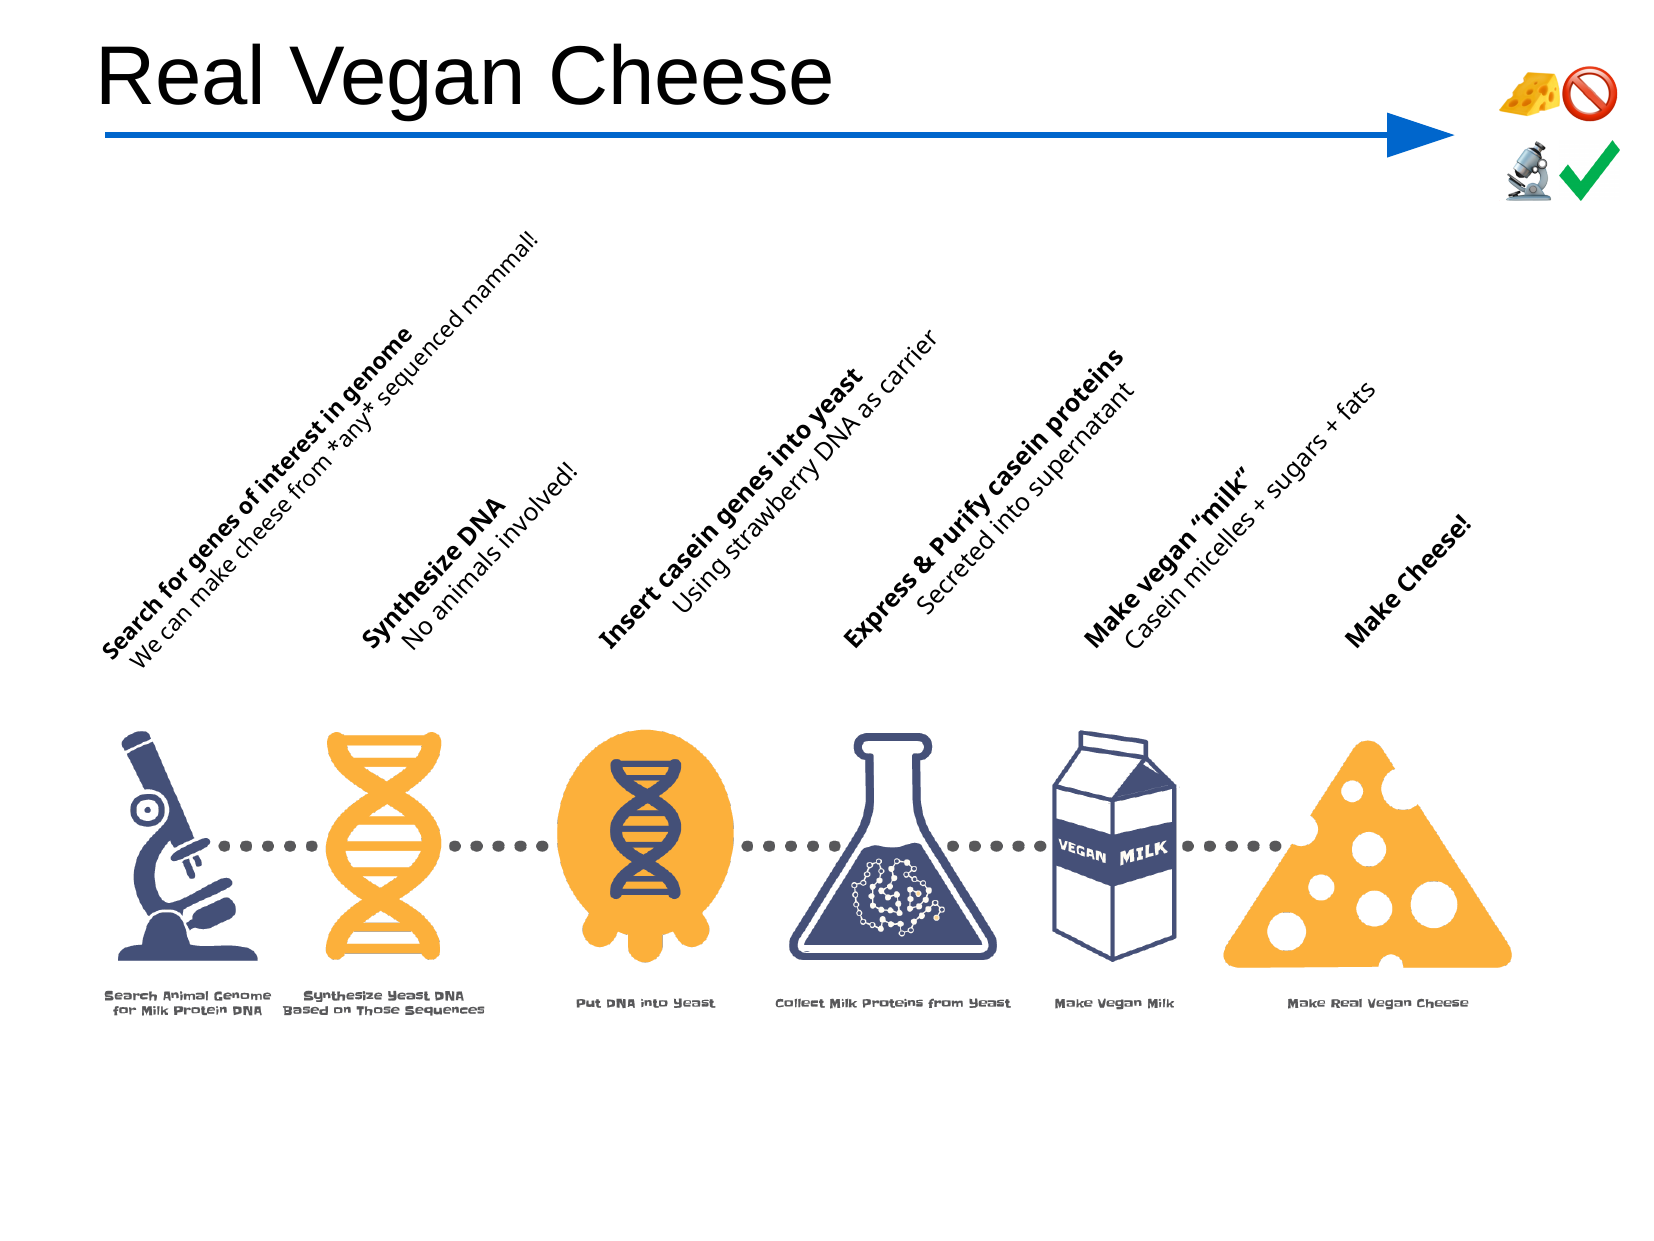

Real Vegan Cheese
Search for genes of interest in genome
 We can make cheese from *any* sequenced mammal!
Synthesize DNA
 No animals involved!
Insert casein genes into yeast
	Using strawberry DNA as carrier
Express & Purify casein proteins
	Secreted into supernatant
Make vegan “milk”
 Casein micelles + sugars + fats
Make Cheese!